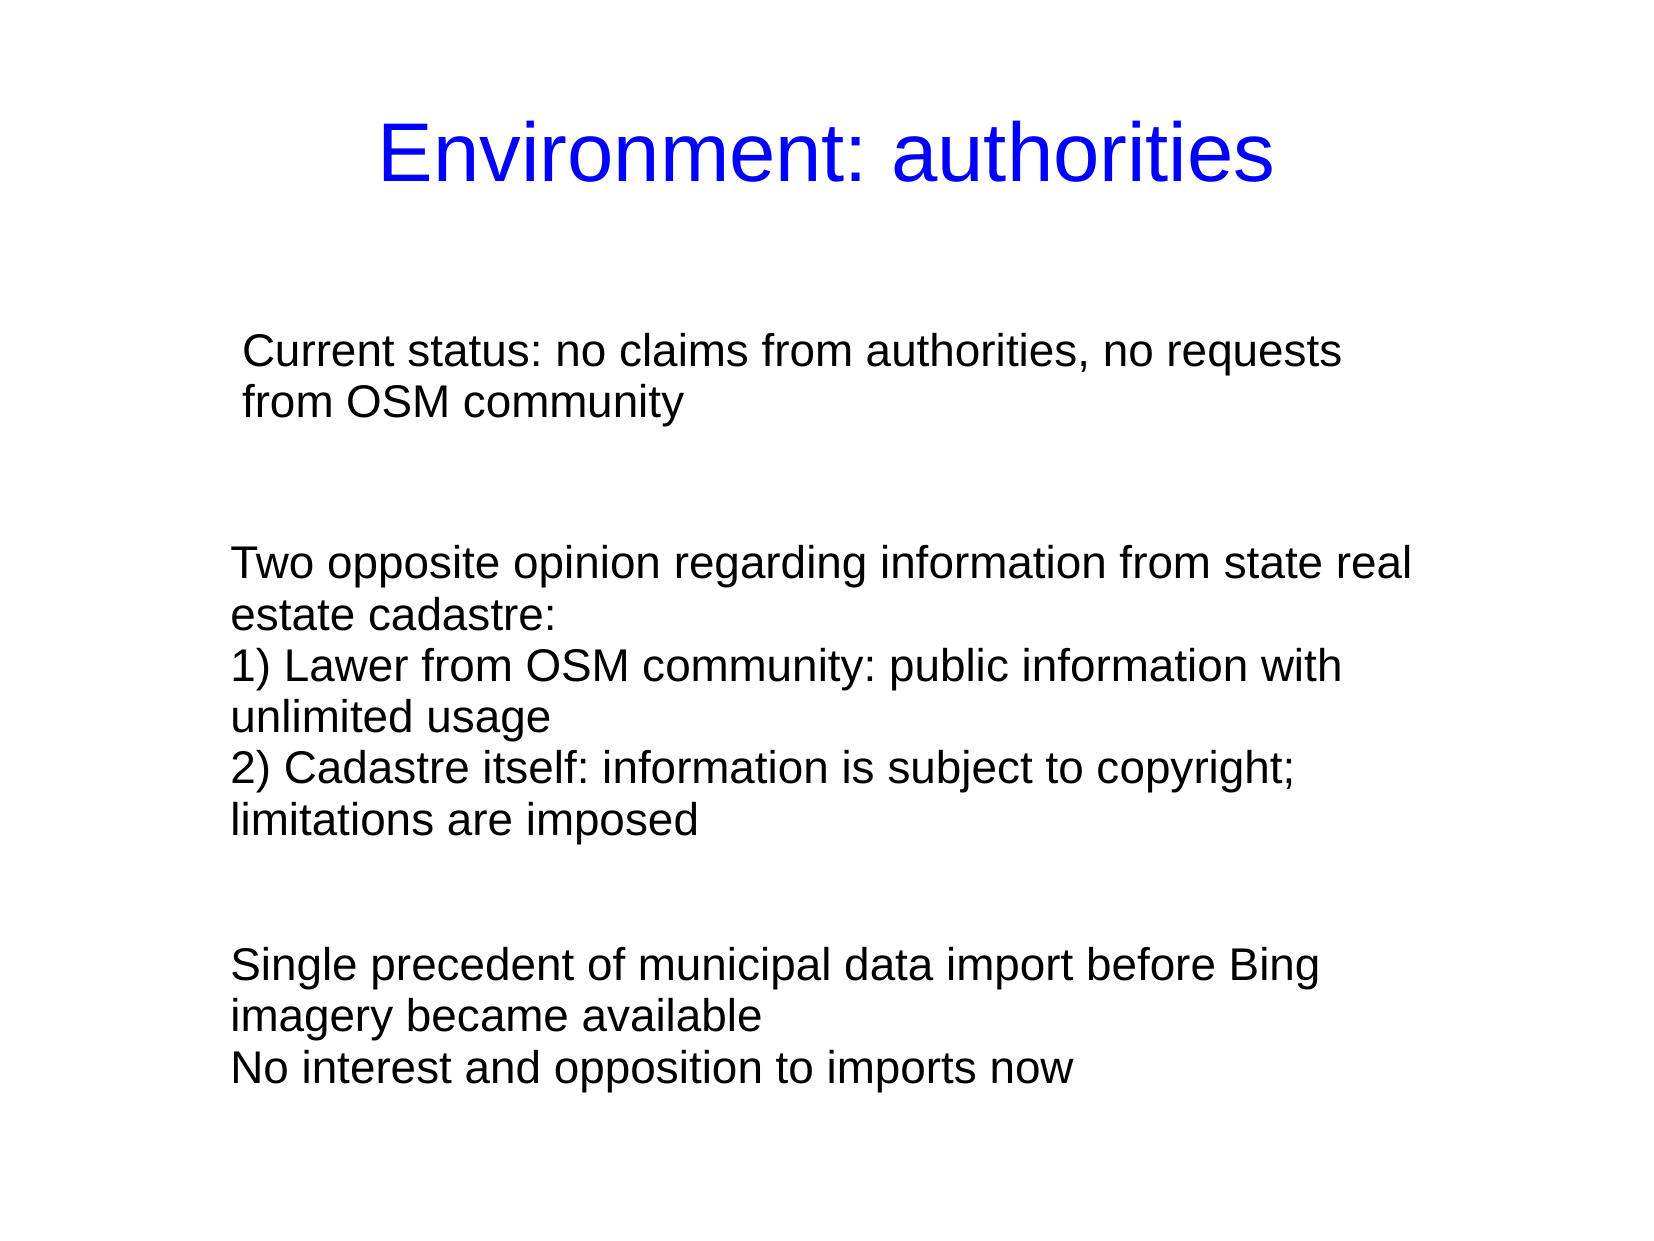

# Environment: authorities
Current status: no claims from authorities, no requests from OSM community
Two opposite opinion regarding information from state real estate cadastre:
1) Lawer from OSM community: public information with unlimited usage
2) Cadastre itself: information is subject to copyright; limitations are imposed
Single precedent of municipal data import before Bing imagery became available
No interest and opposition to imports now